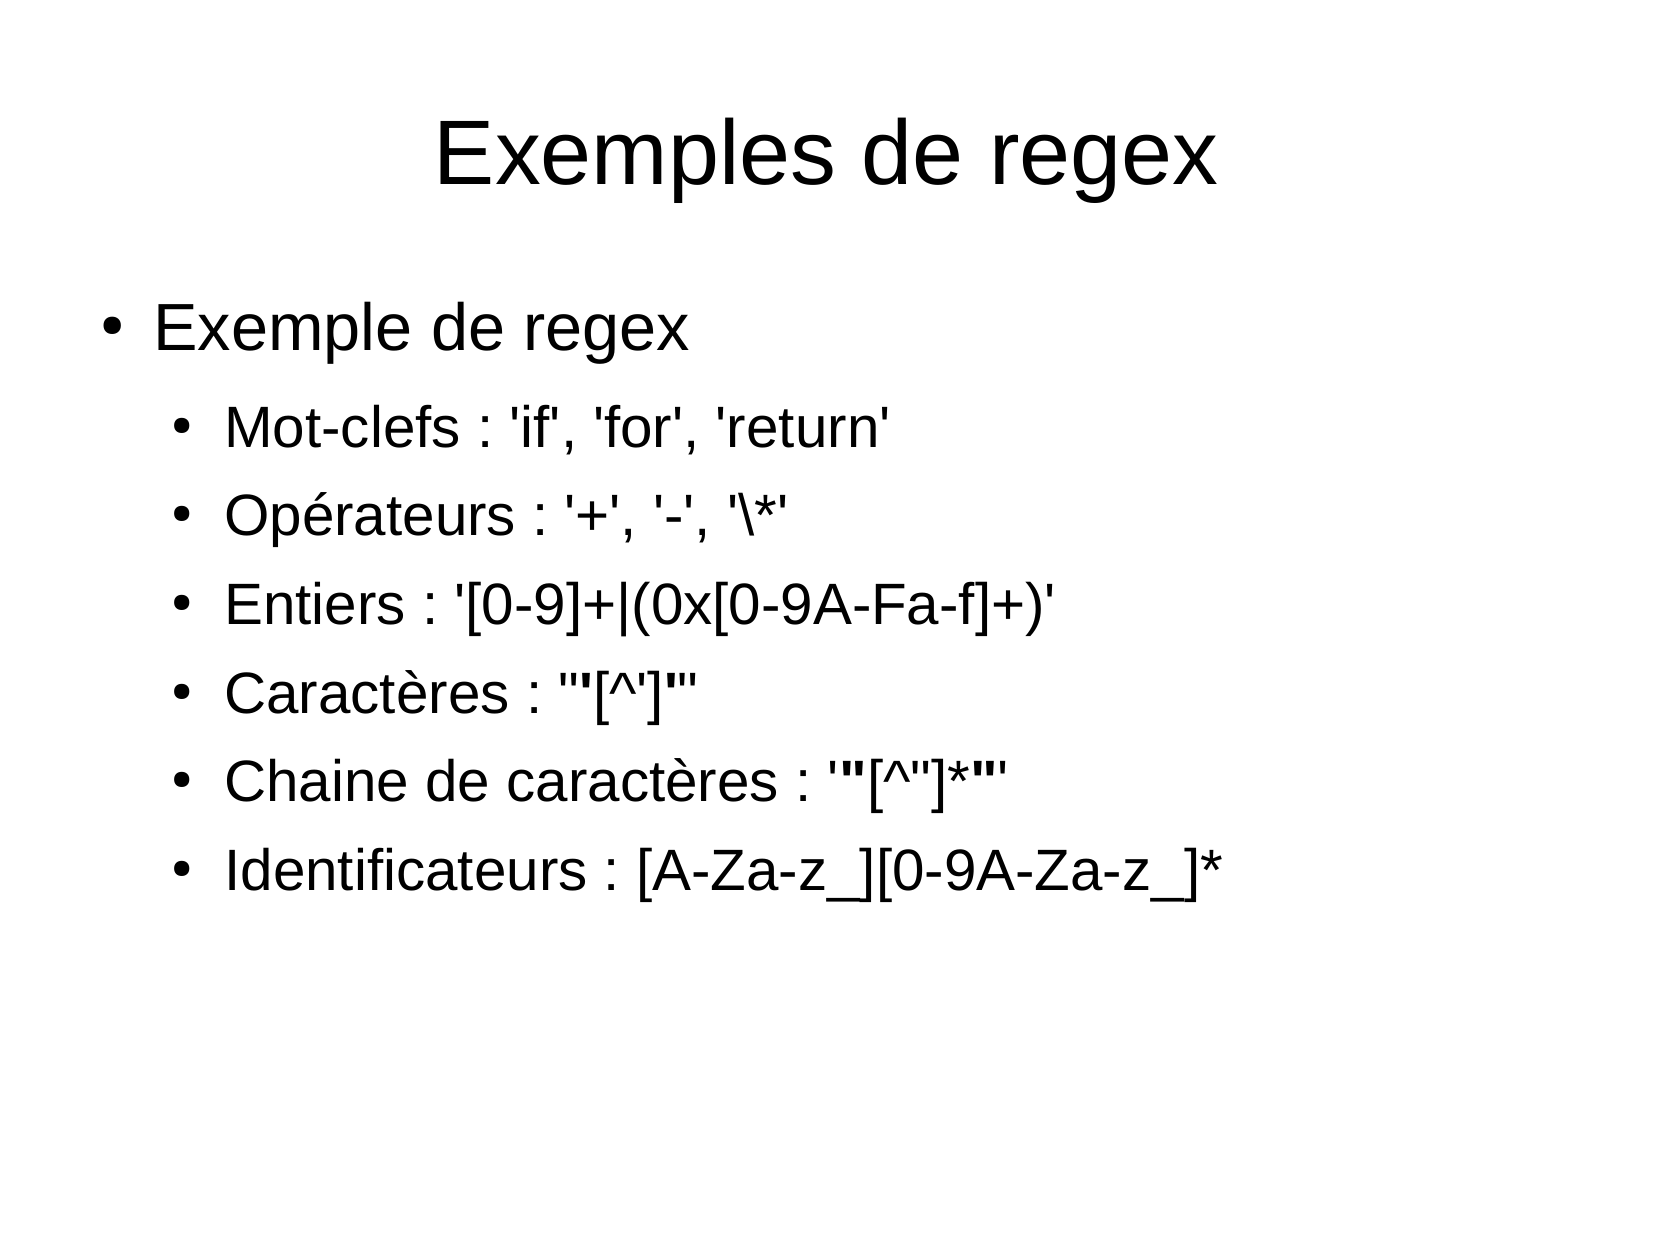

# Exemples de regex
Exemple de regex
Mot-clefs : 'if', 'for', 'return'
Opérateurs : '+', '-', '\*'
Entiers : '[0-9]+|(0x[0-9A-Fa-f]+)'
Caractères : "'[^']'"
Chaine de caractères : '"[^"]*"'
Identificateurs : [A-Za-z_][0-9A-Za-z_]*